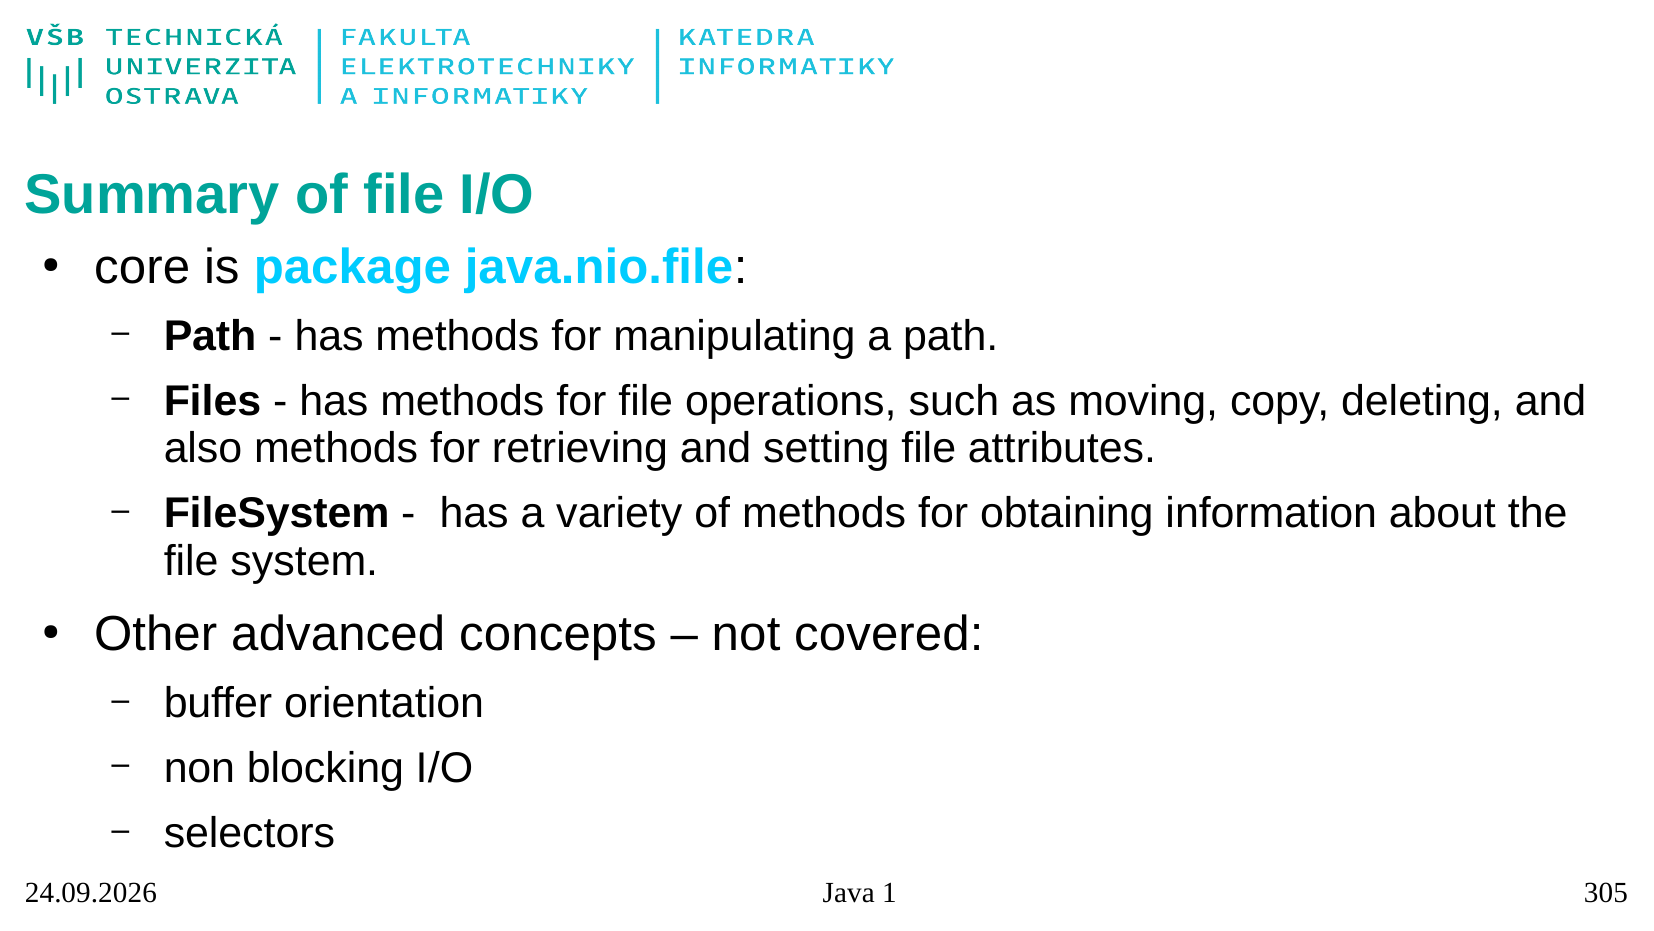

# Summary of file I/O
core is package java.nio.file:
Path - has methods for manipulating a path.
Files - has methods for file operations, such as moving, copy, deleting, and also methods for retrieving and setting file attributes.
FileSystem - has a variety of methods for obtaining information about the file system.
Other advanced concepts – not covered:
buffer orientation
non blocking I/O
selectors
Java 1
305